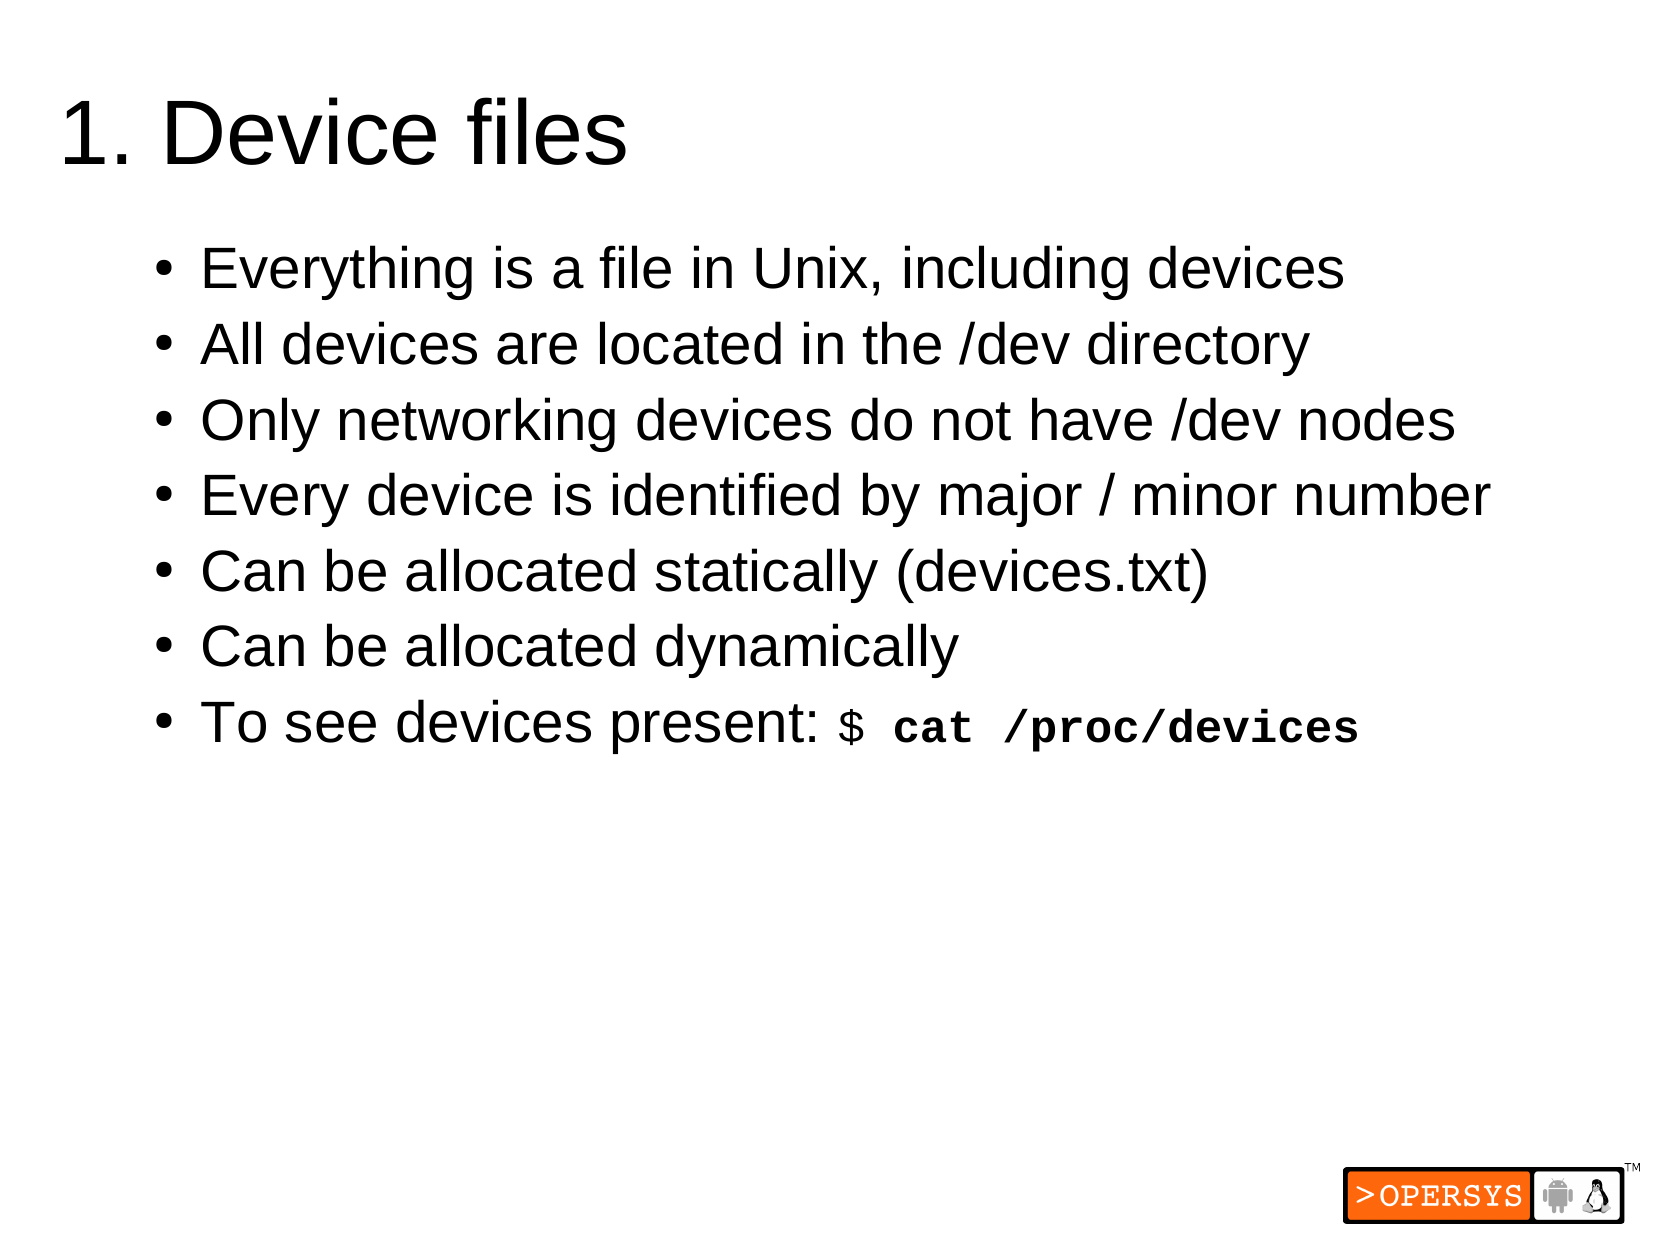

# 1. Device files
Everything is a file in Unix, including devices
All devices are located in the /dev directory
Only networking devices do not have /dev nodes
Every device is identified by major / minor number
Can be allocated statically (devices.txt)
Can be allocated dynamically
To see devices present: $ cat /proc/devices